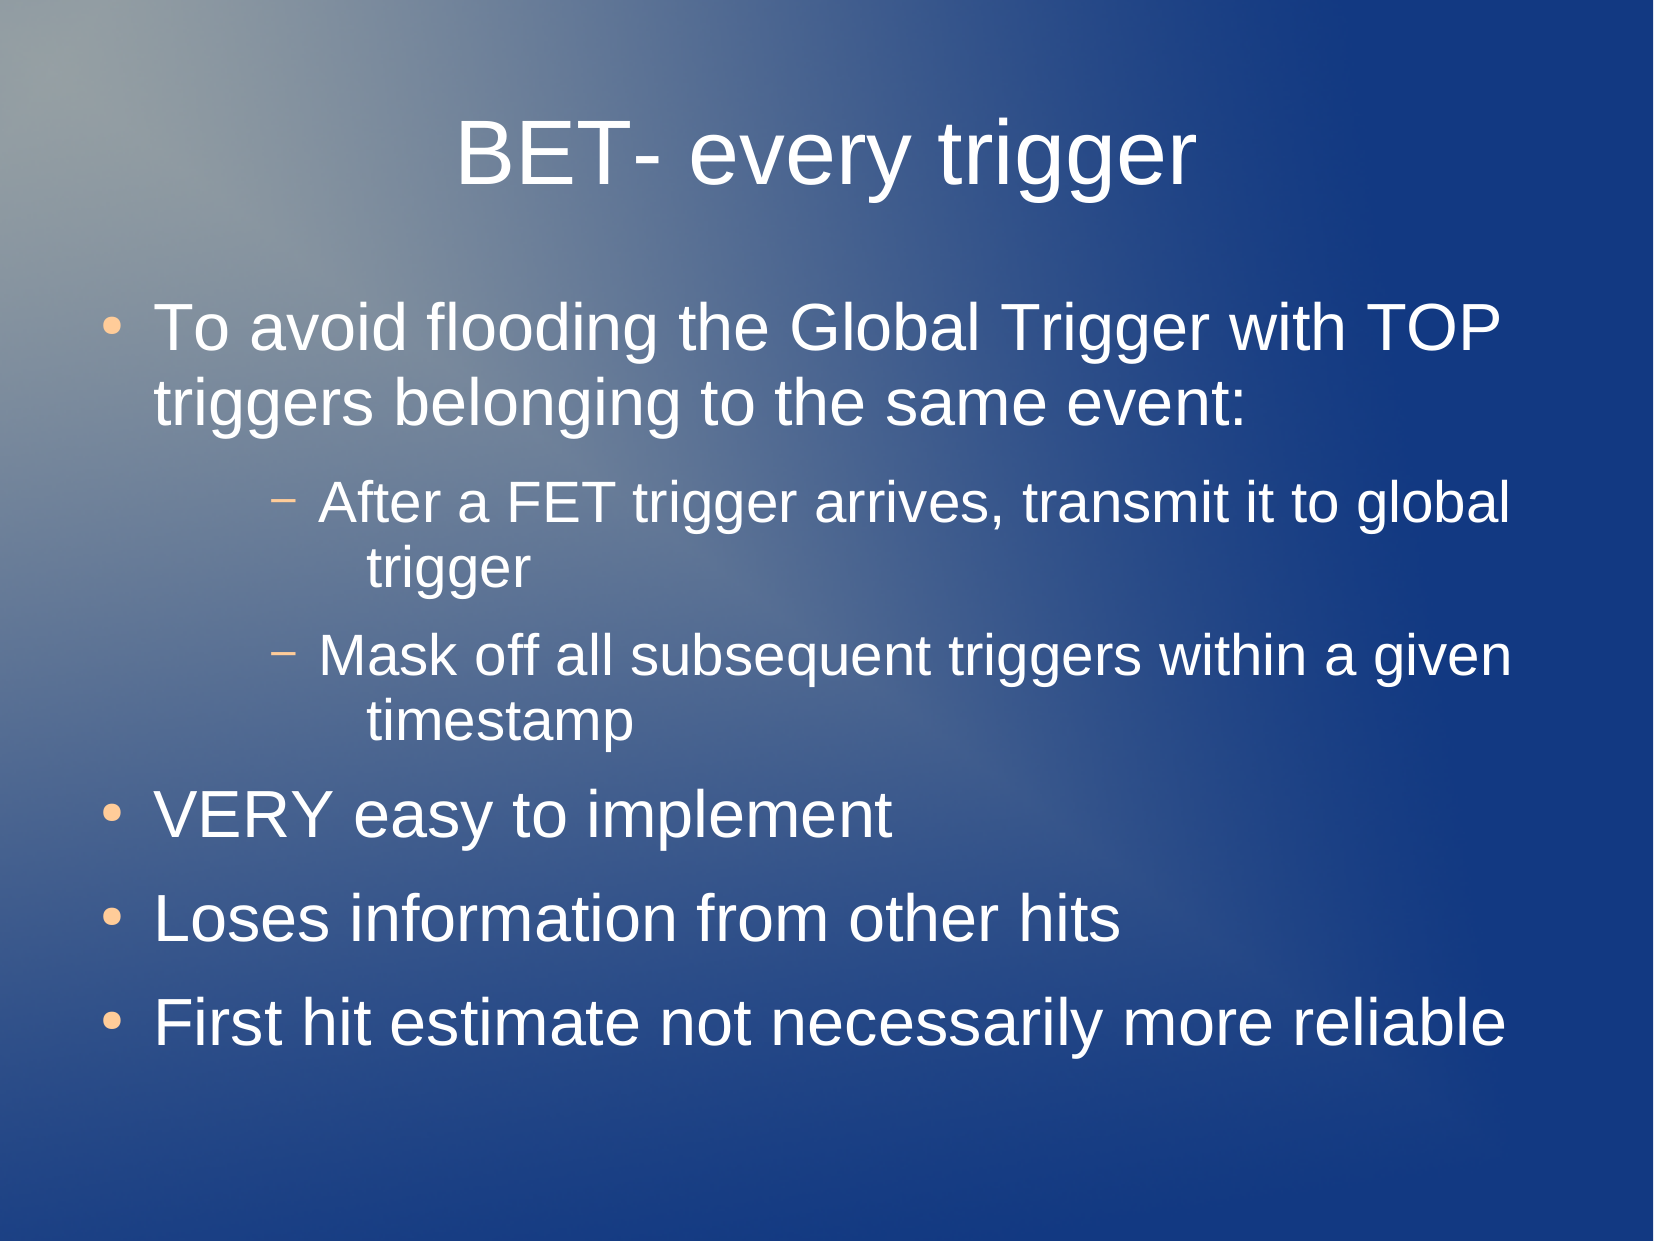

# BET- every trigger
To avoid flooding the Global Trigger with TOP triggers belonging to the same event:
After a FET trigger arrives, transmit it to global trigger
Mask off all subsequent triggers within a given timestamp
VERY easy to implement
Loses information from other hits
First hit estimate not necessarily more reliable